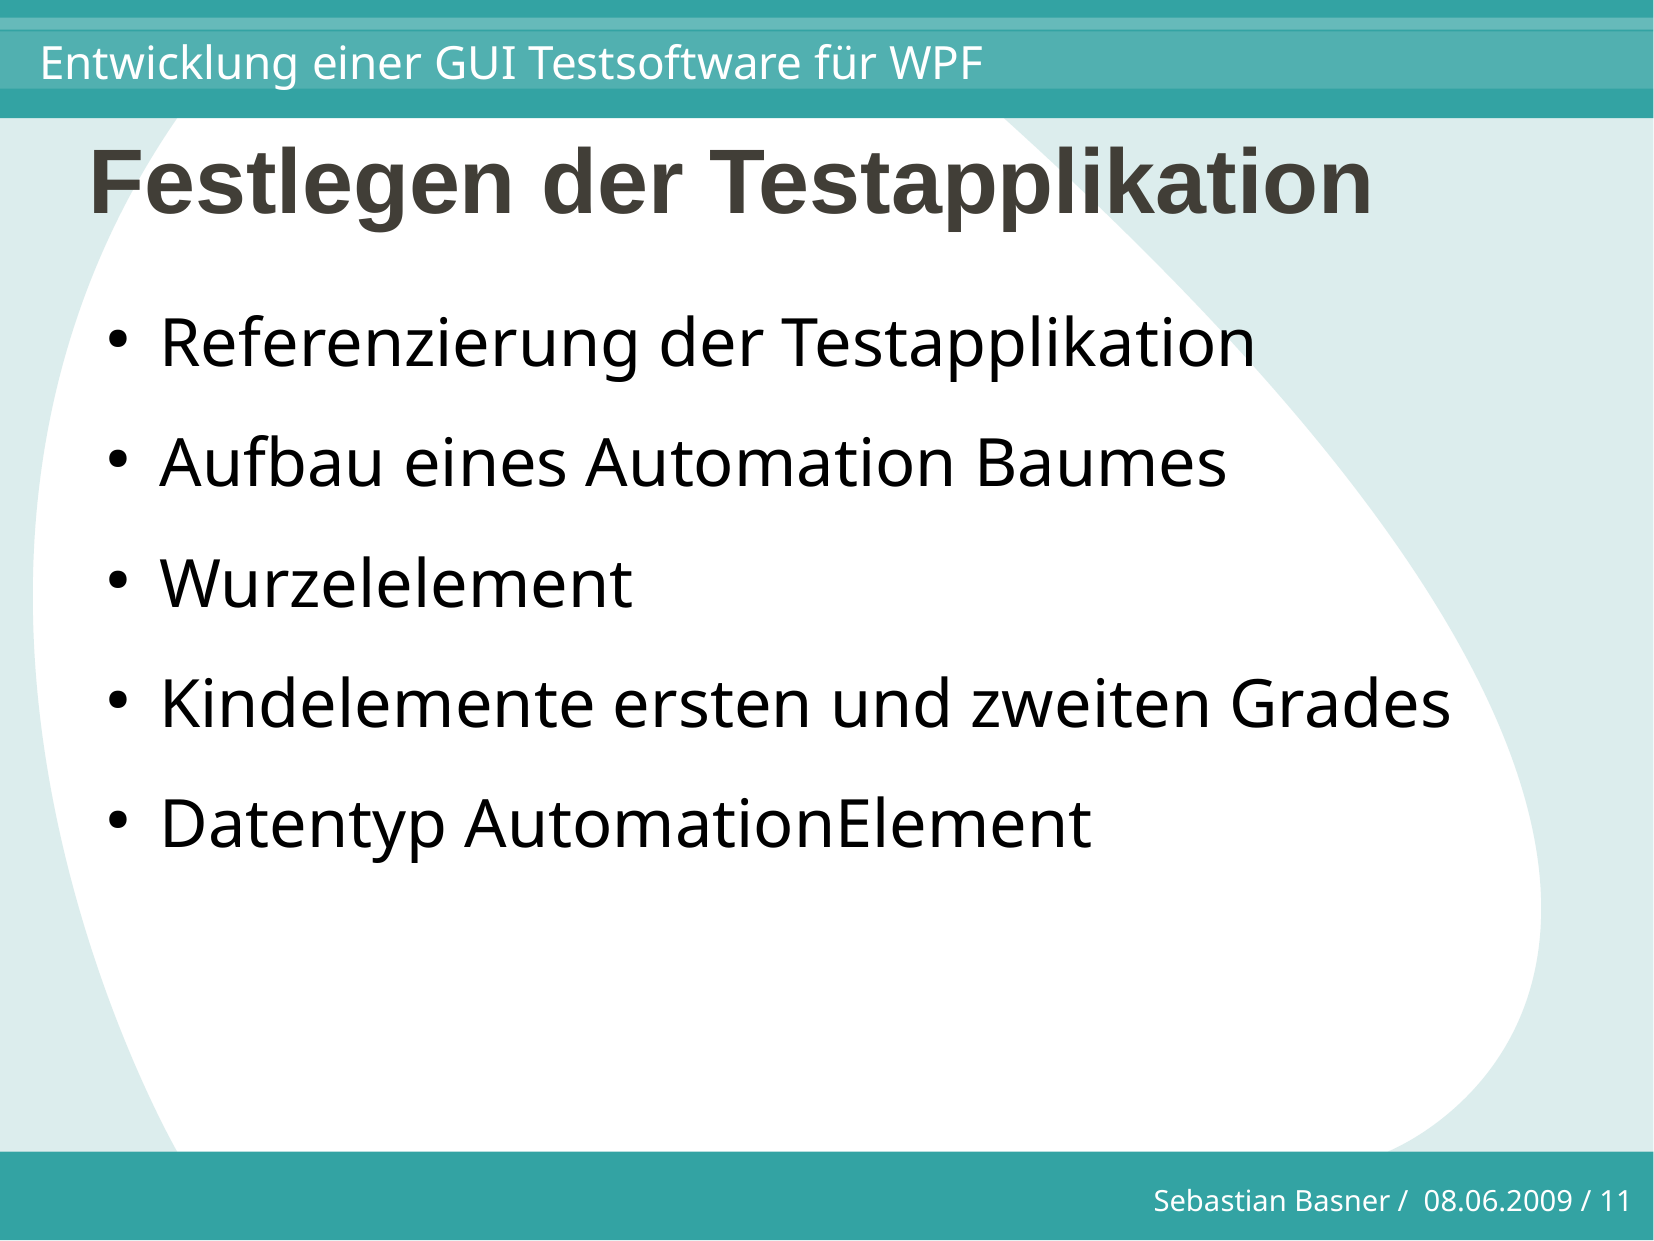

# Festlegen der Testapplikation
Referenzierung der Testapplikation
Aufbau eines Automation Baumes
Wurzelelement
Kindelemente ersten und zweiten Grades
Datentyp AutomationElement